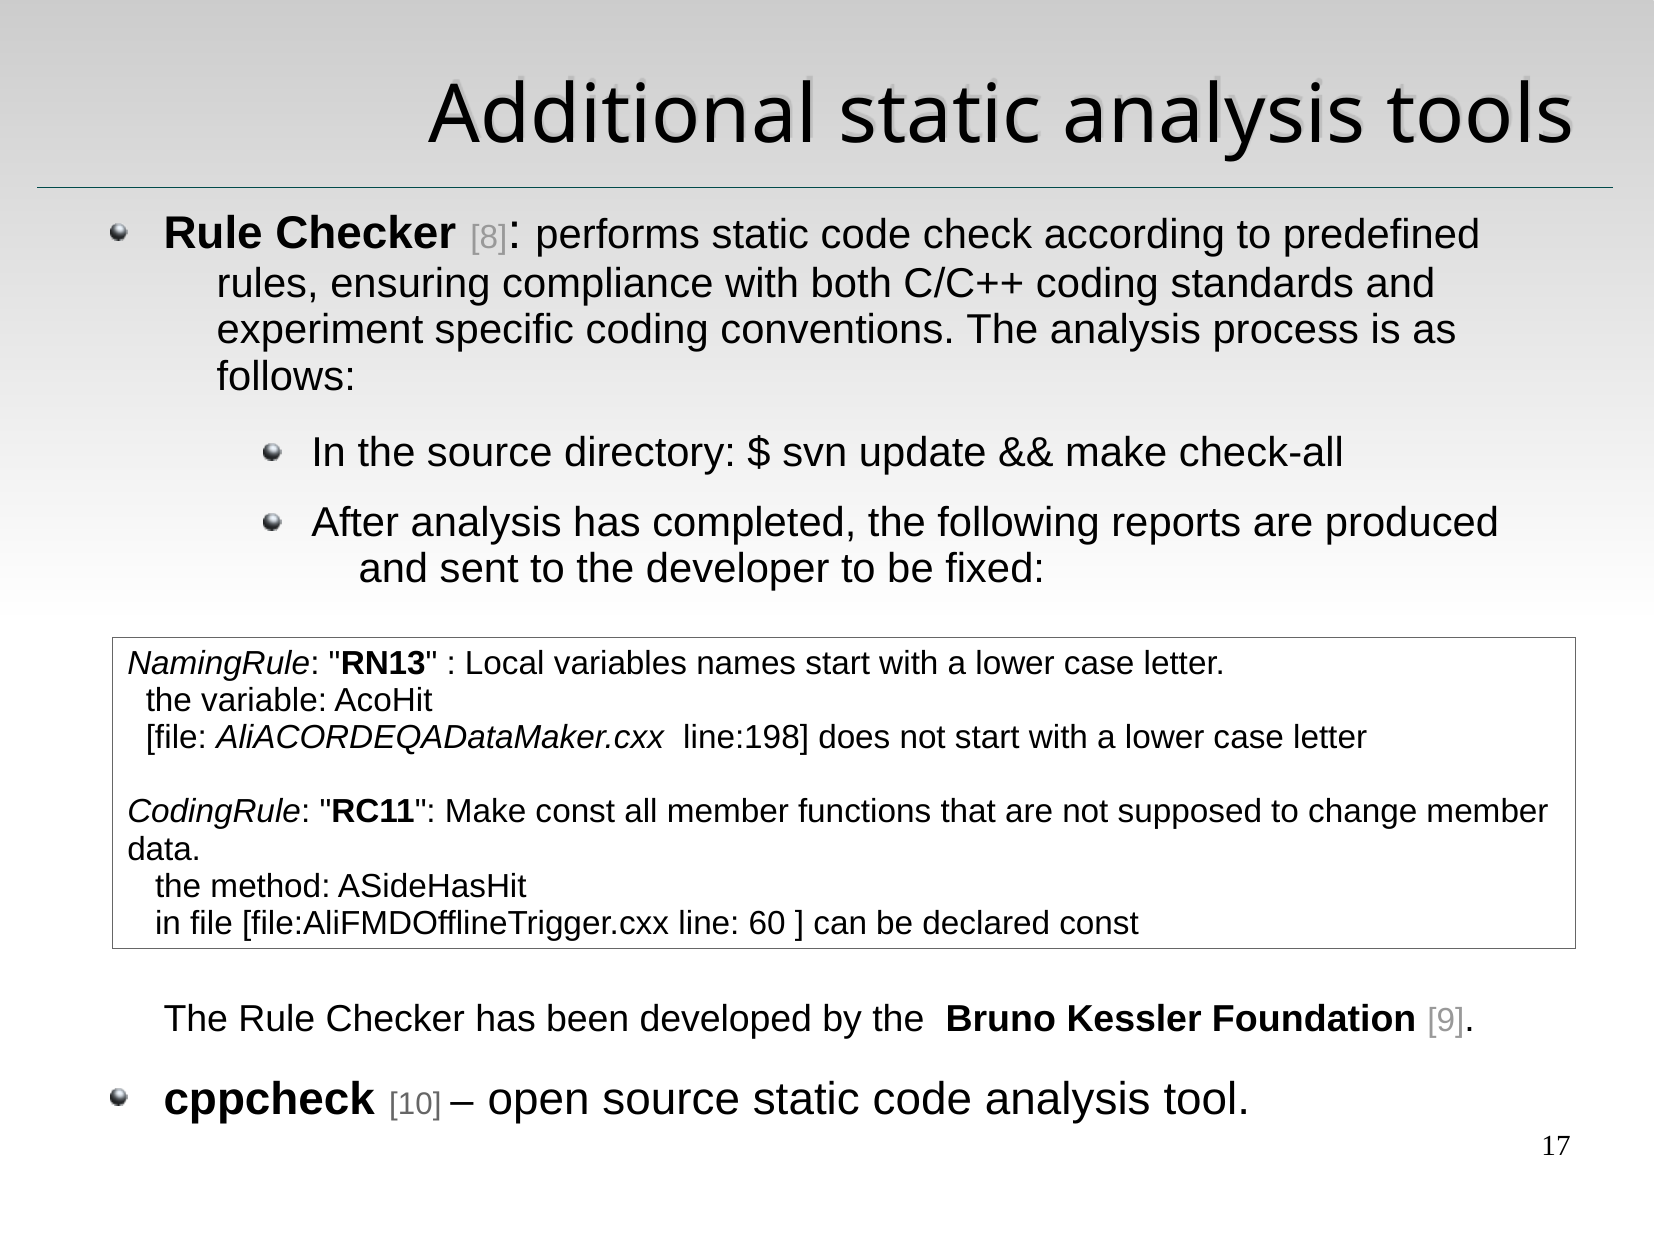

# Additional static analysis tools
Rule Checker [8]: performs static code check according to predefined rules, ensuring compliance with both C/C++ coding standards and experiment specific coding conventions. The analysis process is as follows:
In the source directory: $ svn update && make check-all
After analysis has completed, the following reports are produced and sent to the developer to be fixed:
The Rule Checker has been developed by the Bruno Kessler Foundation [9].
cppcheck [10] – open source static code analysis tool.
NamingRule: "RN13" : Local variables names start with a lower case letter.
 the variable: AcoHit
 [file: AliACORDEQADataMaker.cxx line:198] does not start with a lower case letter
CodingRule: "RC11": Make const all member functions that are not supposed to change member data.
 the method: ASideHasHit
 in file [file:AliFMDOfflineTrigger.cxx line: 60 ] can be declared const
17